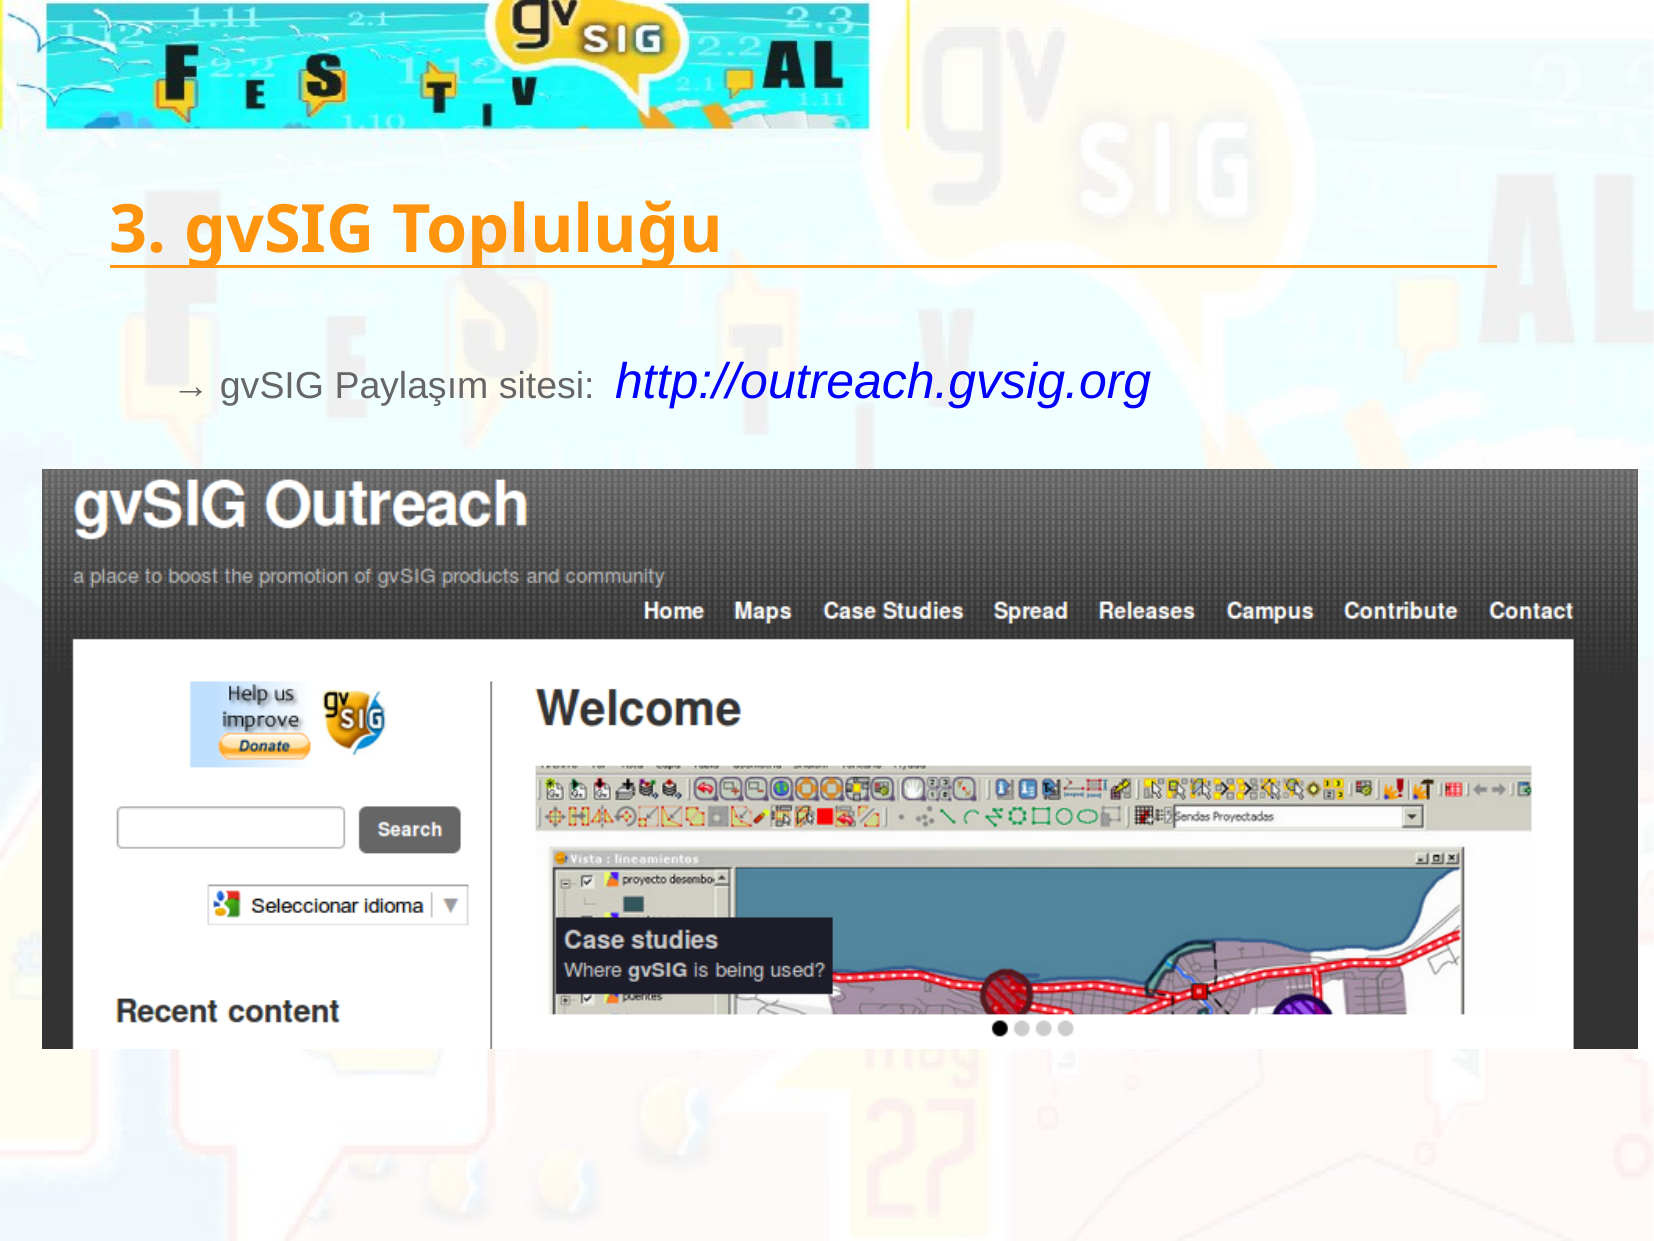

# 3. gvSIG Topluluğu
→ gvSIG Paylaşım sitesi:	http://outreach.gvsig.org